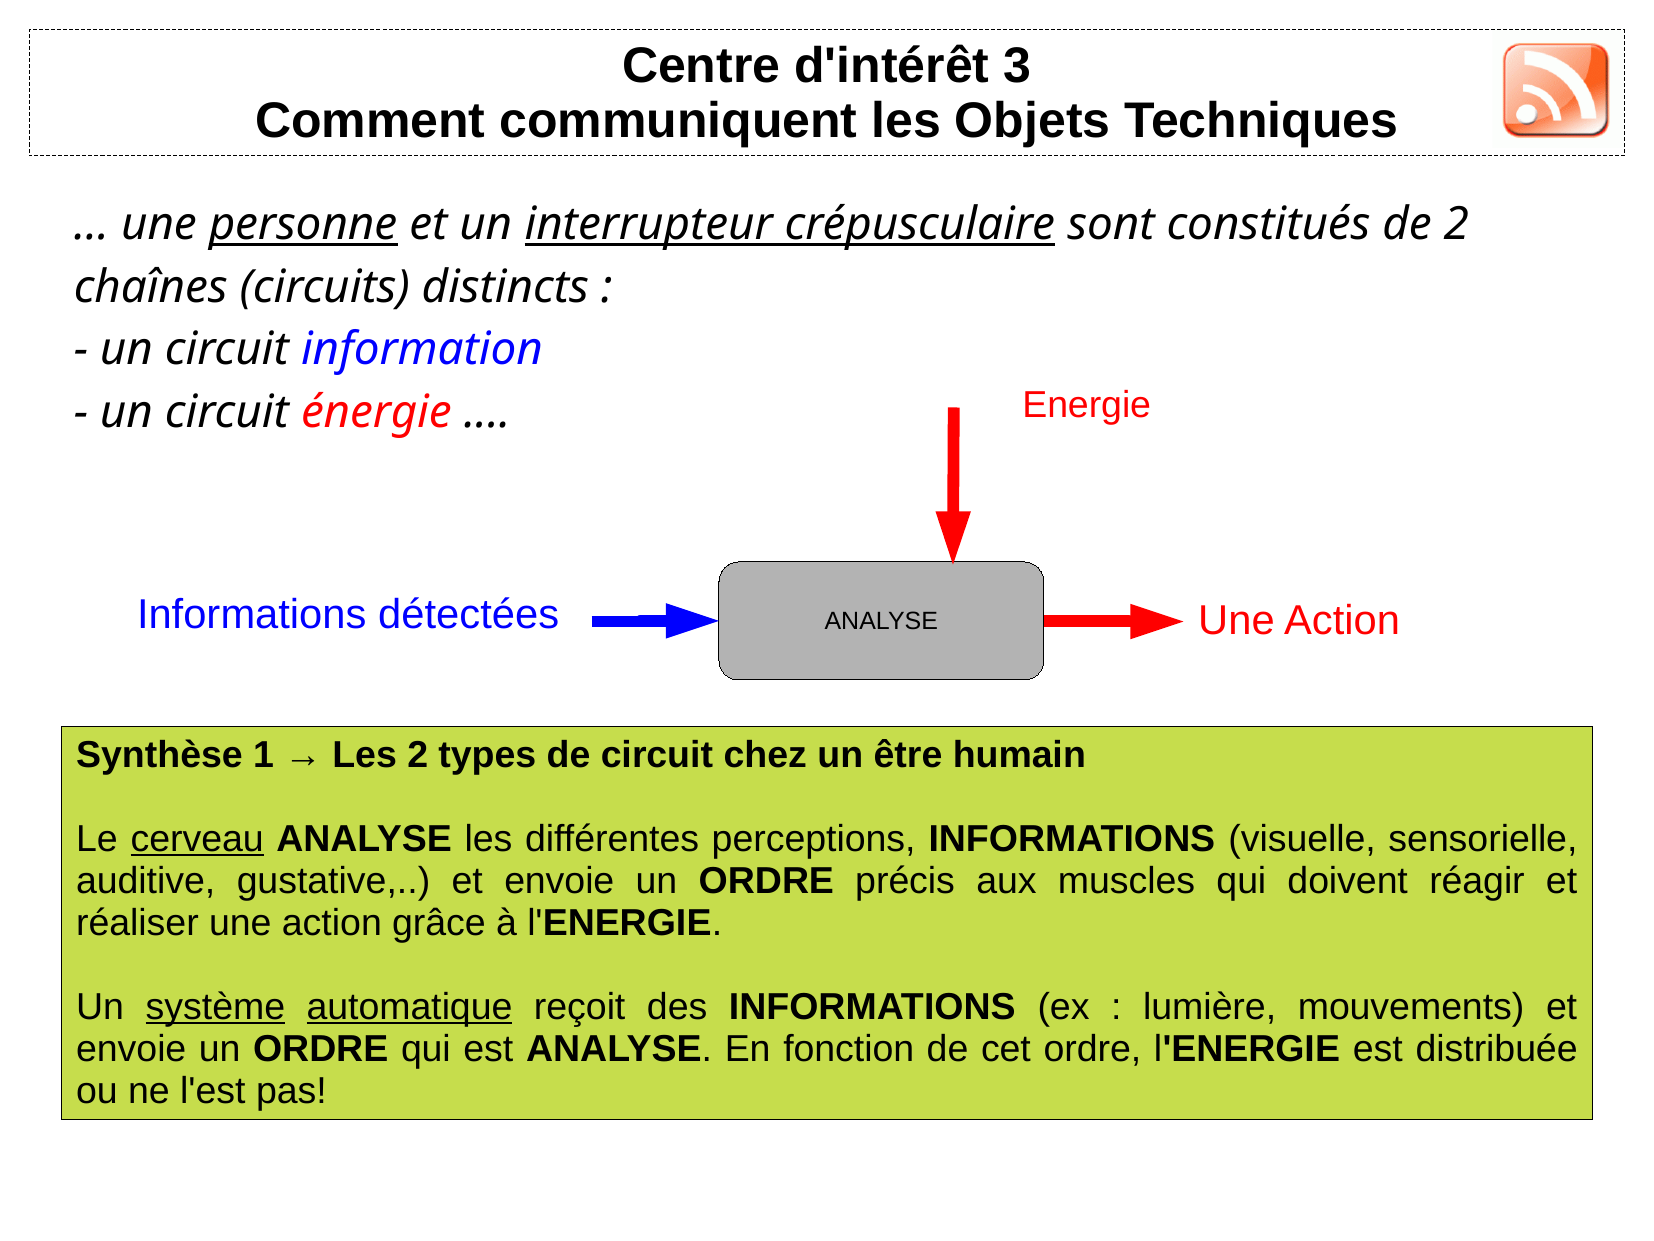

Centre d'intérêt 3
Comment communiquent les Objets Techniques
… une personne et un interrupteur crépusculaire sont constitués de 2 chaînes (circuits) distincts :
- un circuit information
- un circuit énergie ....
Energie
ANALYSE
Informations détectées
Une Action
Synthèse 1 → Les 2 types de circuit chez un être humain
Le cerveau ANALYSE les différentes perceptions, INFORMATIONS (visuelle, sensorielle, auditive, gustative,..) et envoie un ORDRE précis aux muscles qui doivent réagir et réaliser une action grâce à l'ENERGIE.
Un système automatique reçoit des INFORMATIONS (ex : lumière, mouvements) et envoie un ORDRE qui est ANALYSE. En fonction de cet ordre, l'ENERGIE est distribuée ou ne l'est pas!